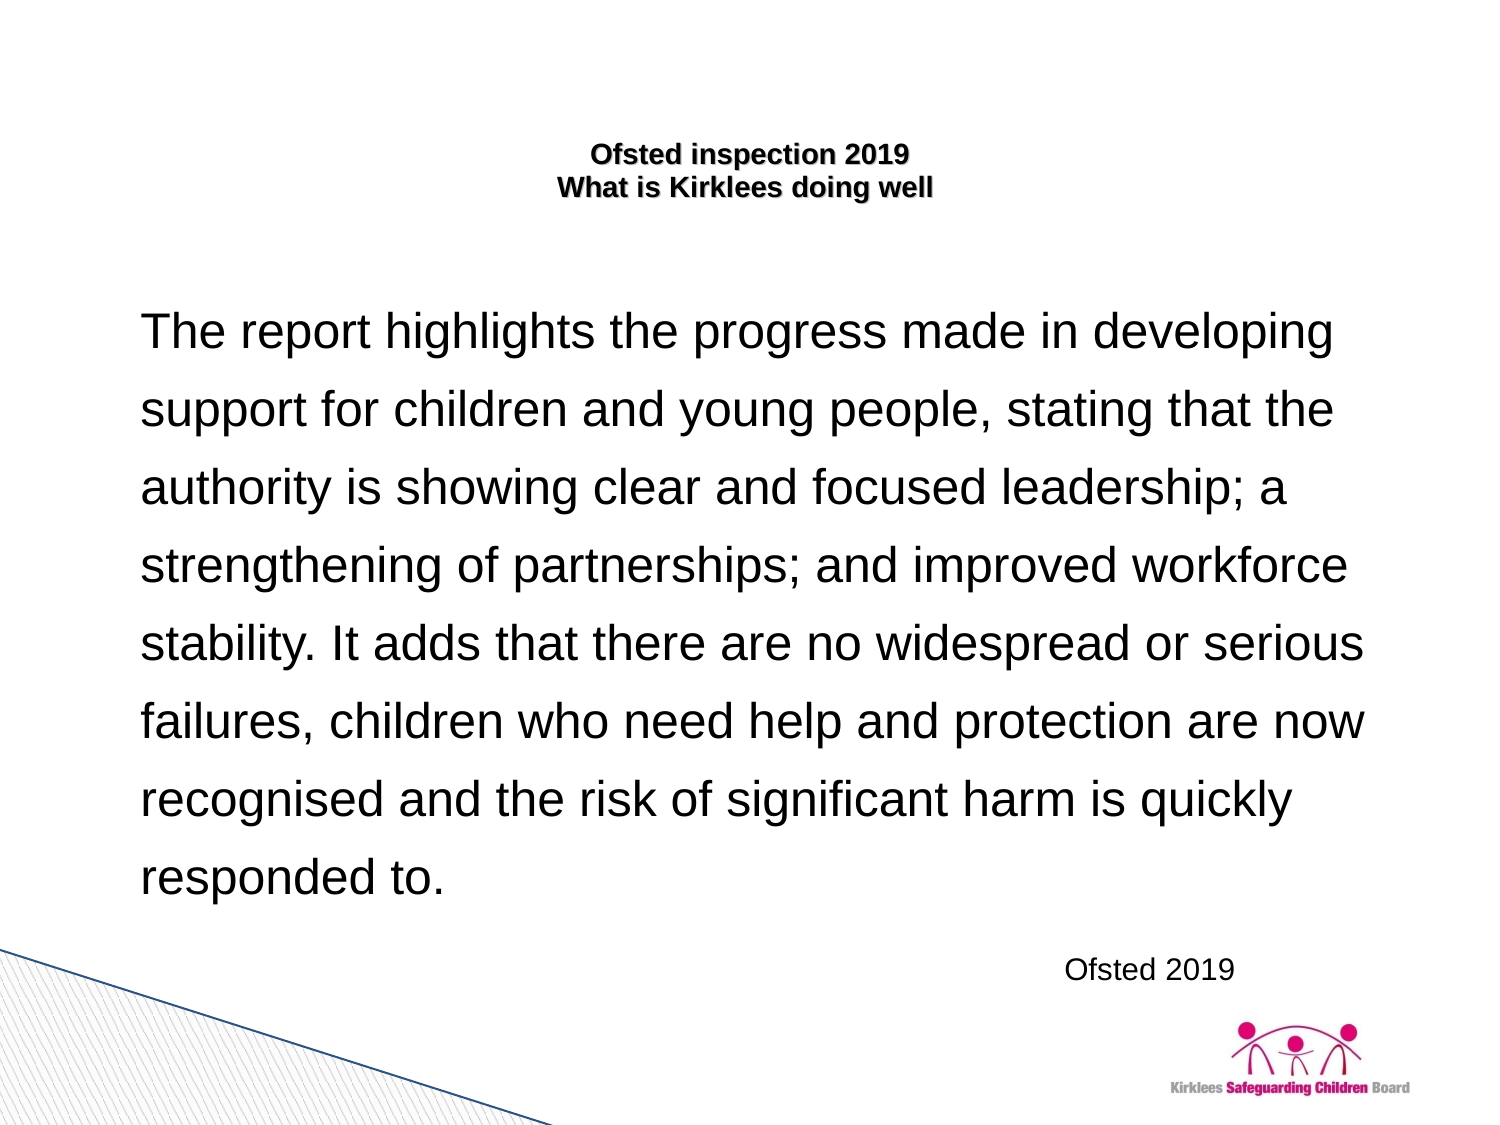

Ofsted inspection 2019
What is Kirklees doing well
# The report highlights the progress made in developing support for children and young people, stating that the authority is showing clear and focused leadership; a strengthening of partnerships; and improved workforce stability. It adds that there are no widespread or serious failures, children who need help and protection are now recognised and the risk of significant harm is quickly responded to.
 Ofsted 2019